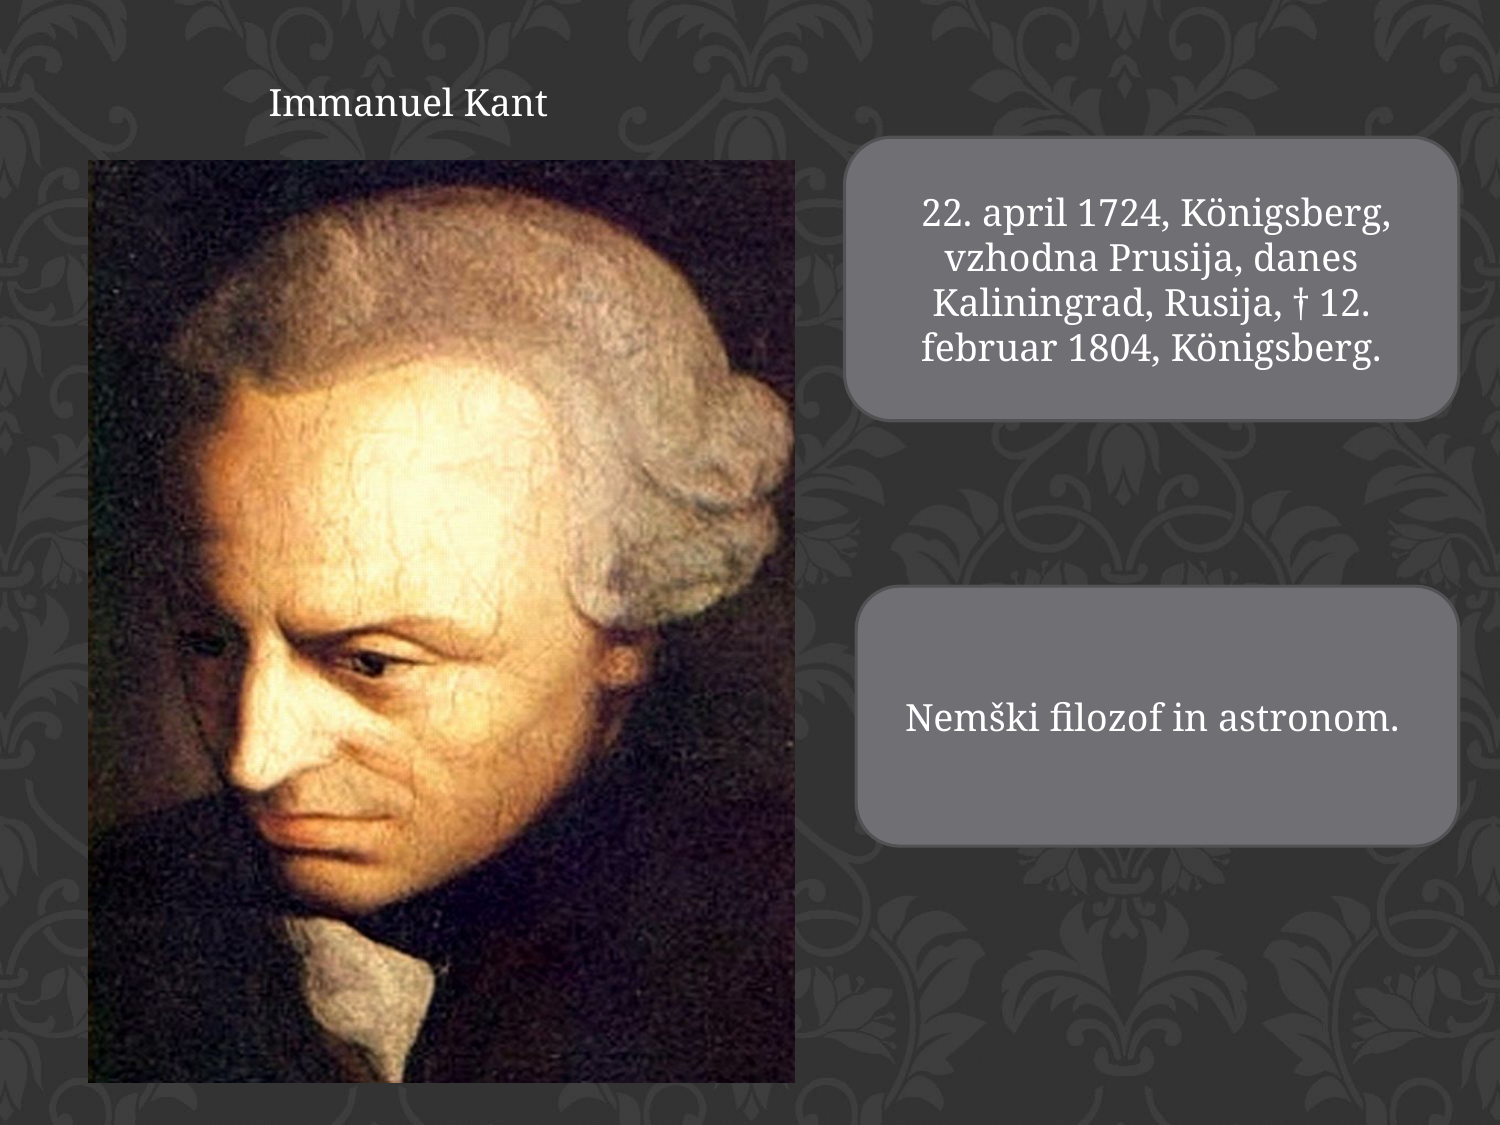

Immanuel Kant
 22. april 1724, Königsberg, vzhodna Prusija, danes Kaliningrad, Rusija, † 12. februar 1804, Königsberg.
Nemški filozof in astronom.